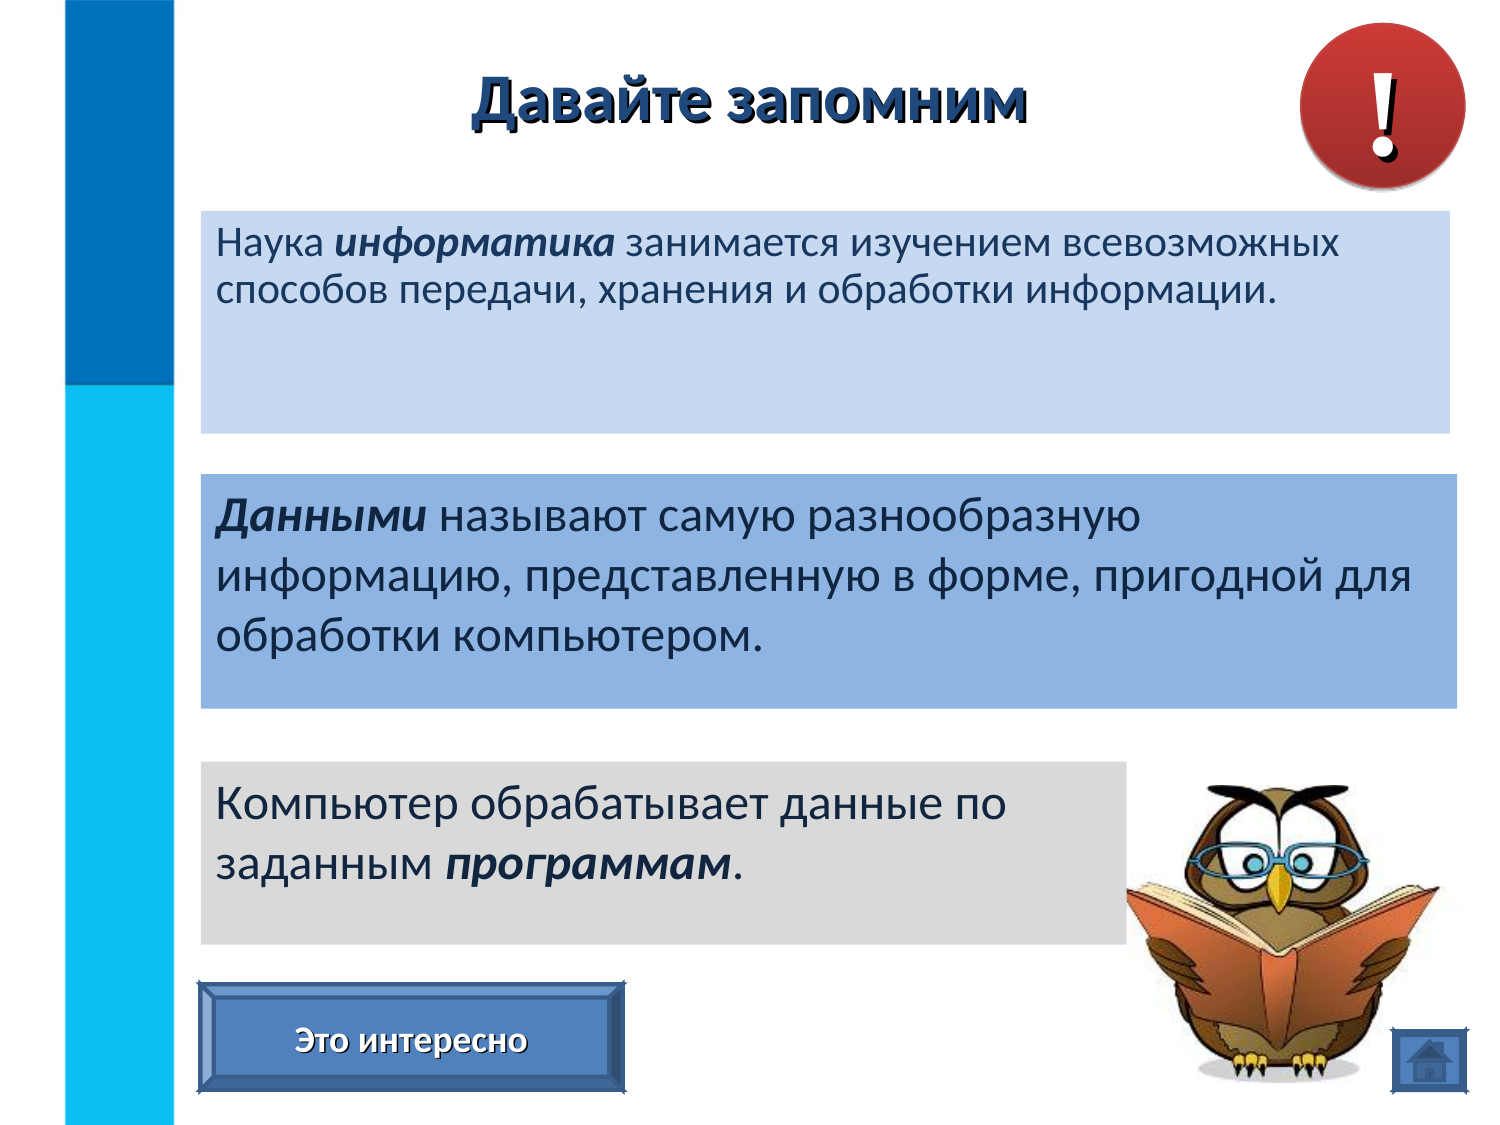

Давайте запомним
!
# Наука информатика занимается изучением всевозможных способов передачи, хранения и обработки информации.
Данными называют самую разнообразную информацию, представленную в форме, пригодной для обработки компьютером.
Компьютер обрабатывает данные по заданным программам.
Это интересно